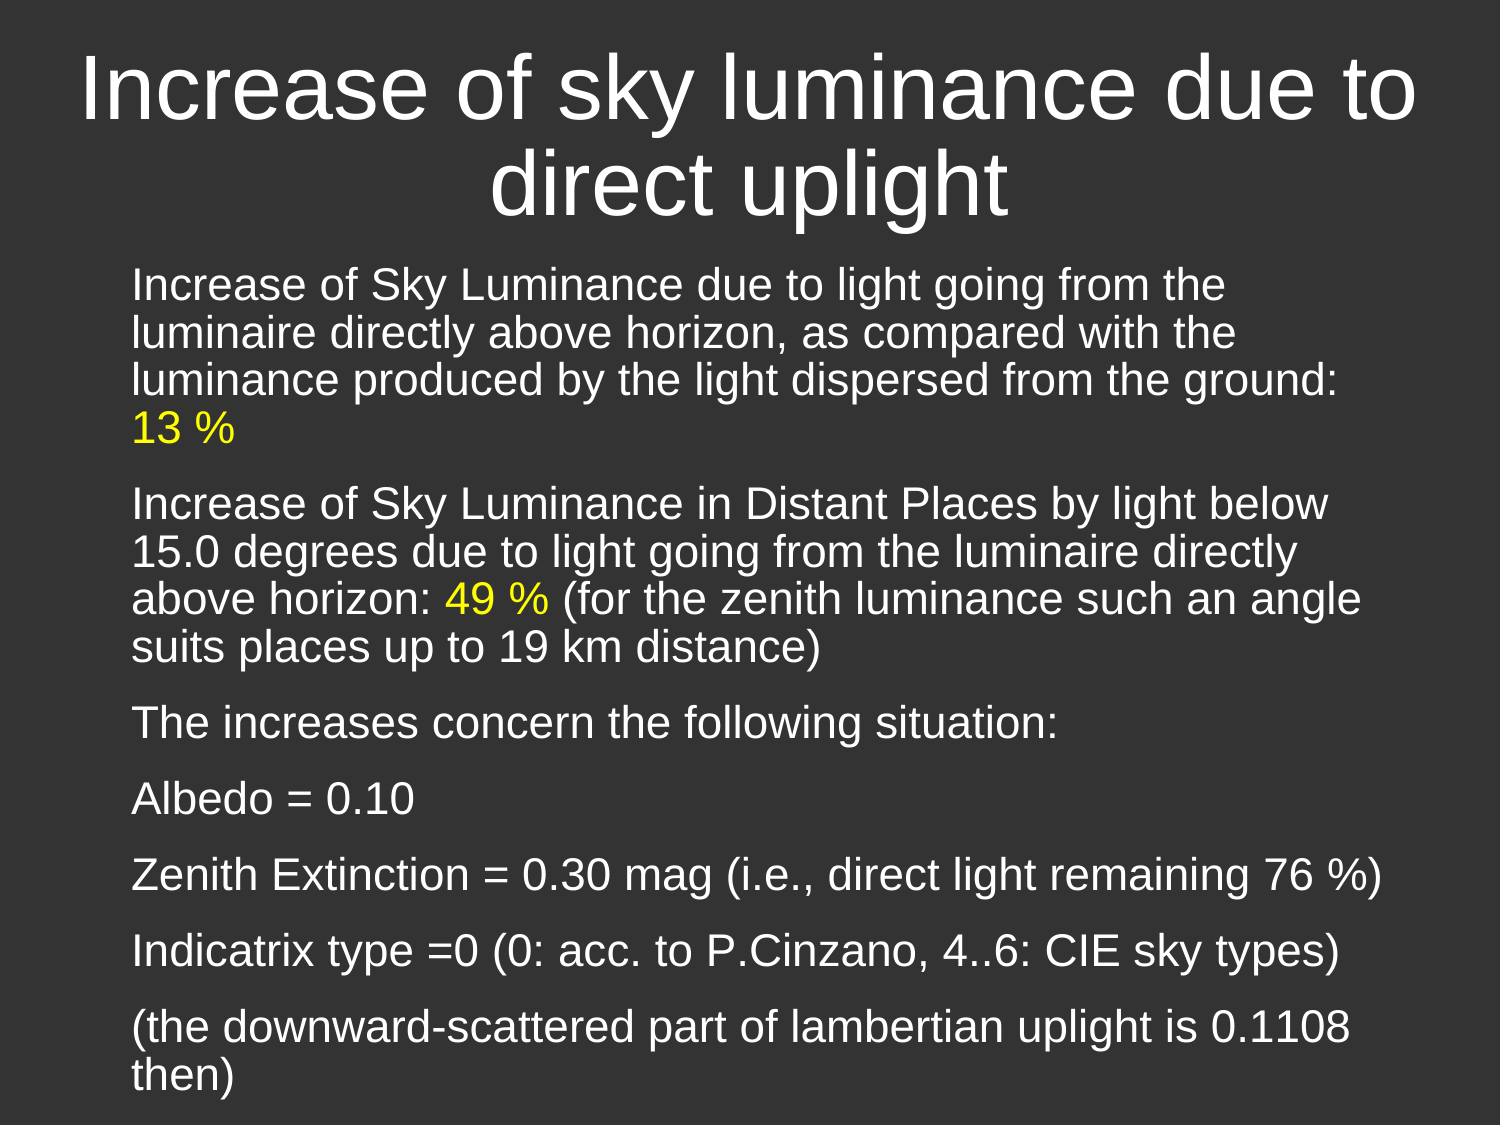

# Increase of sky luminance due to direct uplight
Increase of Sky Luminance due to light going from the luminaire directly above horizon, as compared with the luminance produced by the light dispersed from the ground: 13 %
Increase of Sky Luminance in Distant Places by light below 15.0 degrees due to light going from the luminaire directly above horizon: 49 % (for the zenith luminance such an angle suits places up to 19 km distance)
The increases concern the following situation:
Albedo = 0.10
Zenith Extinction = 0.30 mag (i.e., direct light remaining 76 %)
Indicatrix type =0 (0: acc. to P.Cinzano, 4..6: CIE sky types)
(the downward-scattered part of lambertian uplight is 0.1108 then)